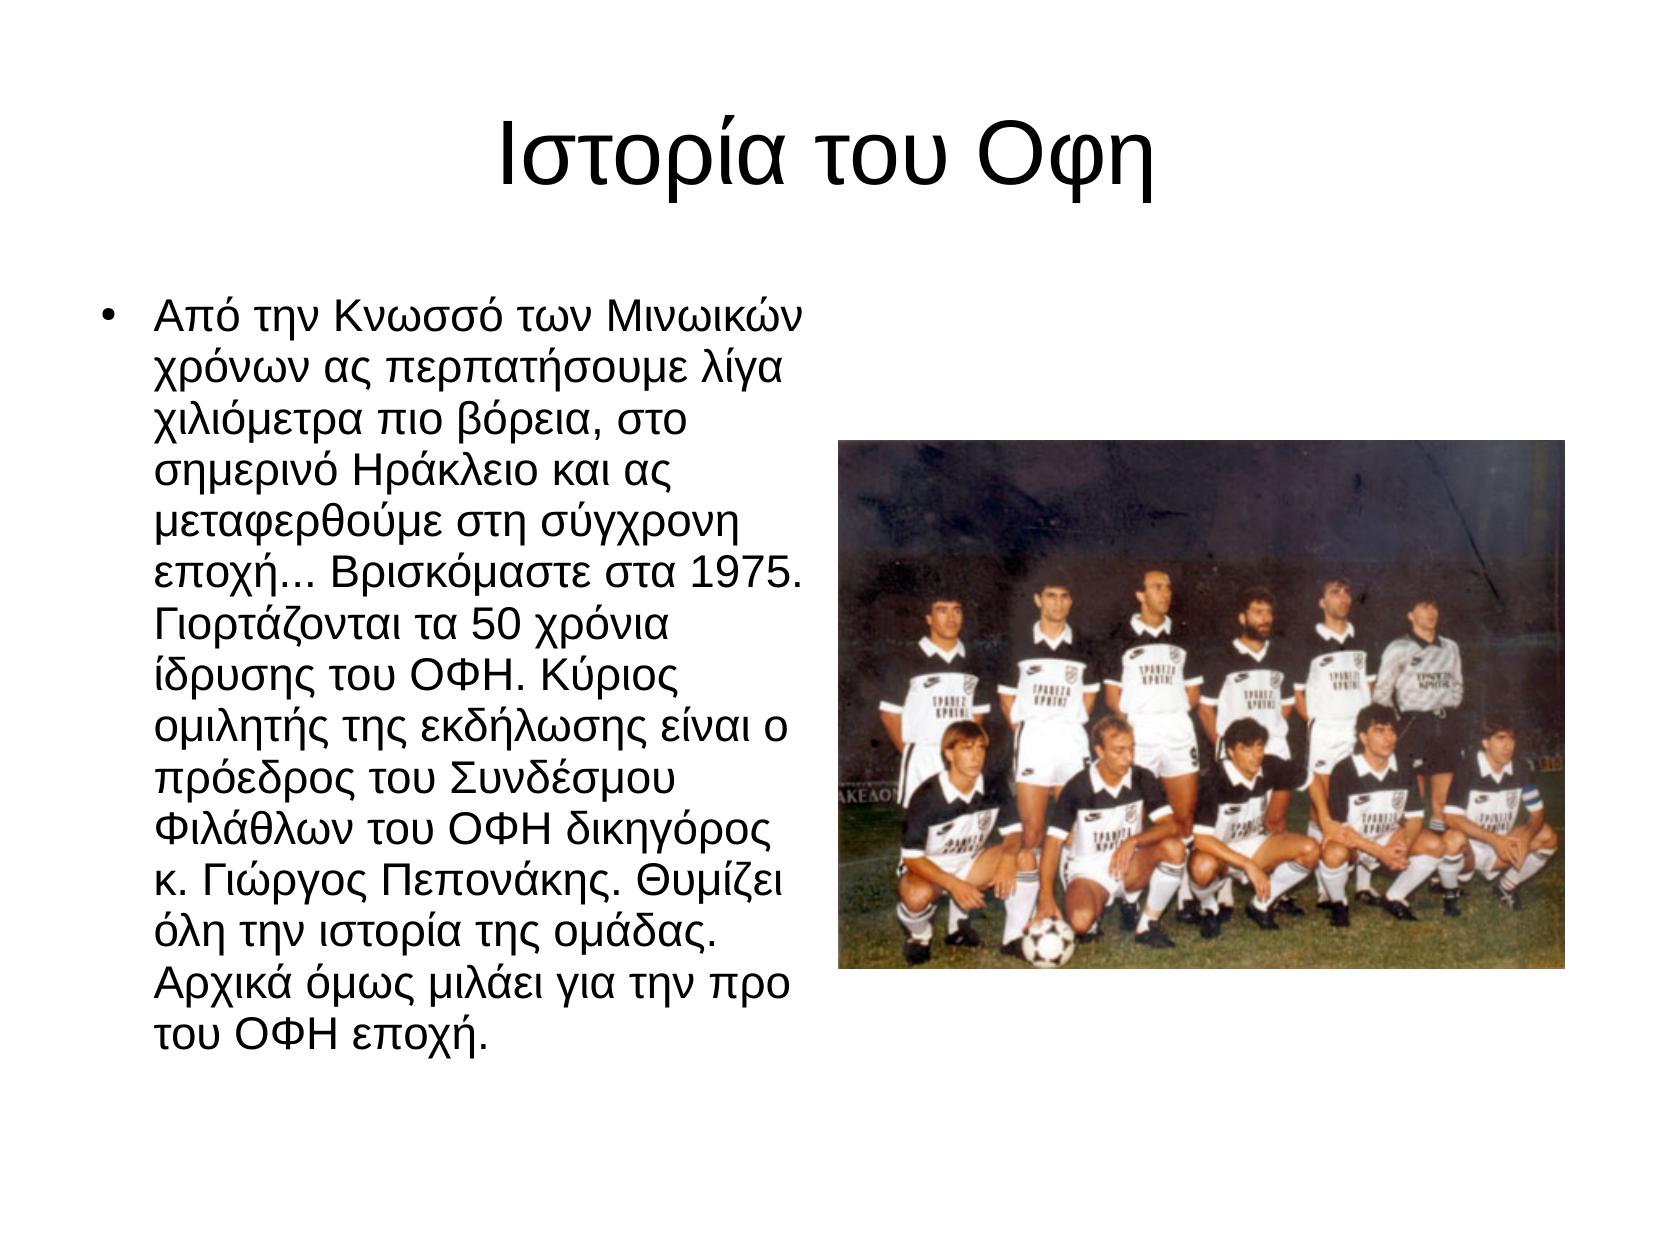

# Ιστορία του Οφη
Από την Κνωσσό των Μινωικών χρόνων ας περπατήσουμε λίγα χιλιόμετρα πιο βόρεια, στο σημερινό Ηράκλειο και ας μεταφερθούμε στη σύγχρονη εποχή... Βρισκόμαστε στα 1975. Γιορτάζονται τα 50 χρόνια ίδρυσης του OΦΗ. Κύριος ομιλητής της εκδήλωσης είναι ο πρόεδρος του Συνδέσμου Φιλάθλων του OΦΗ δικηγόρος κ. Γιώργος Πεπονάκης. Θυμίζει όλη την ιστορία της ομάδας. Αρχικά όμως μιλάει για την προ του OΦΗ εποχή.